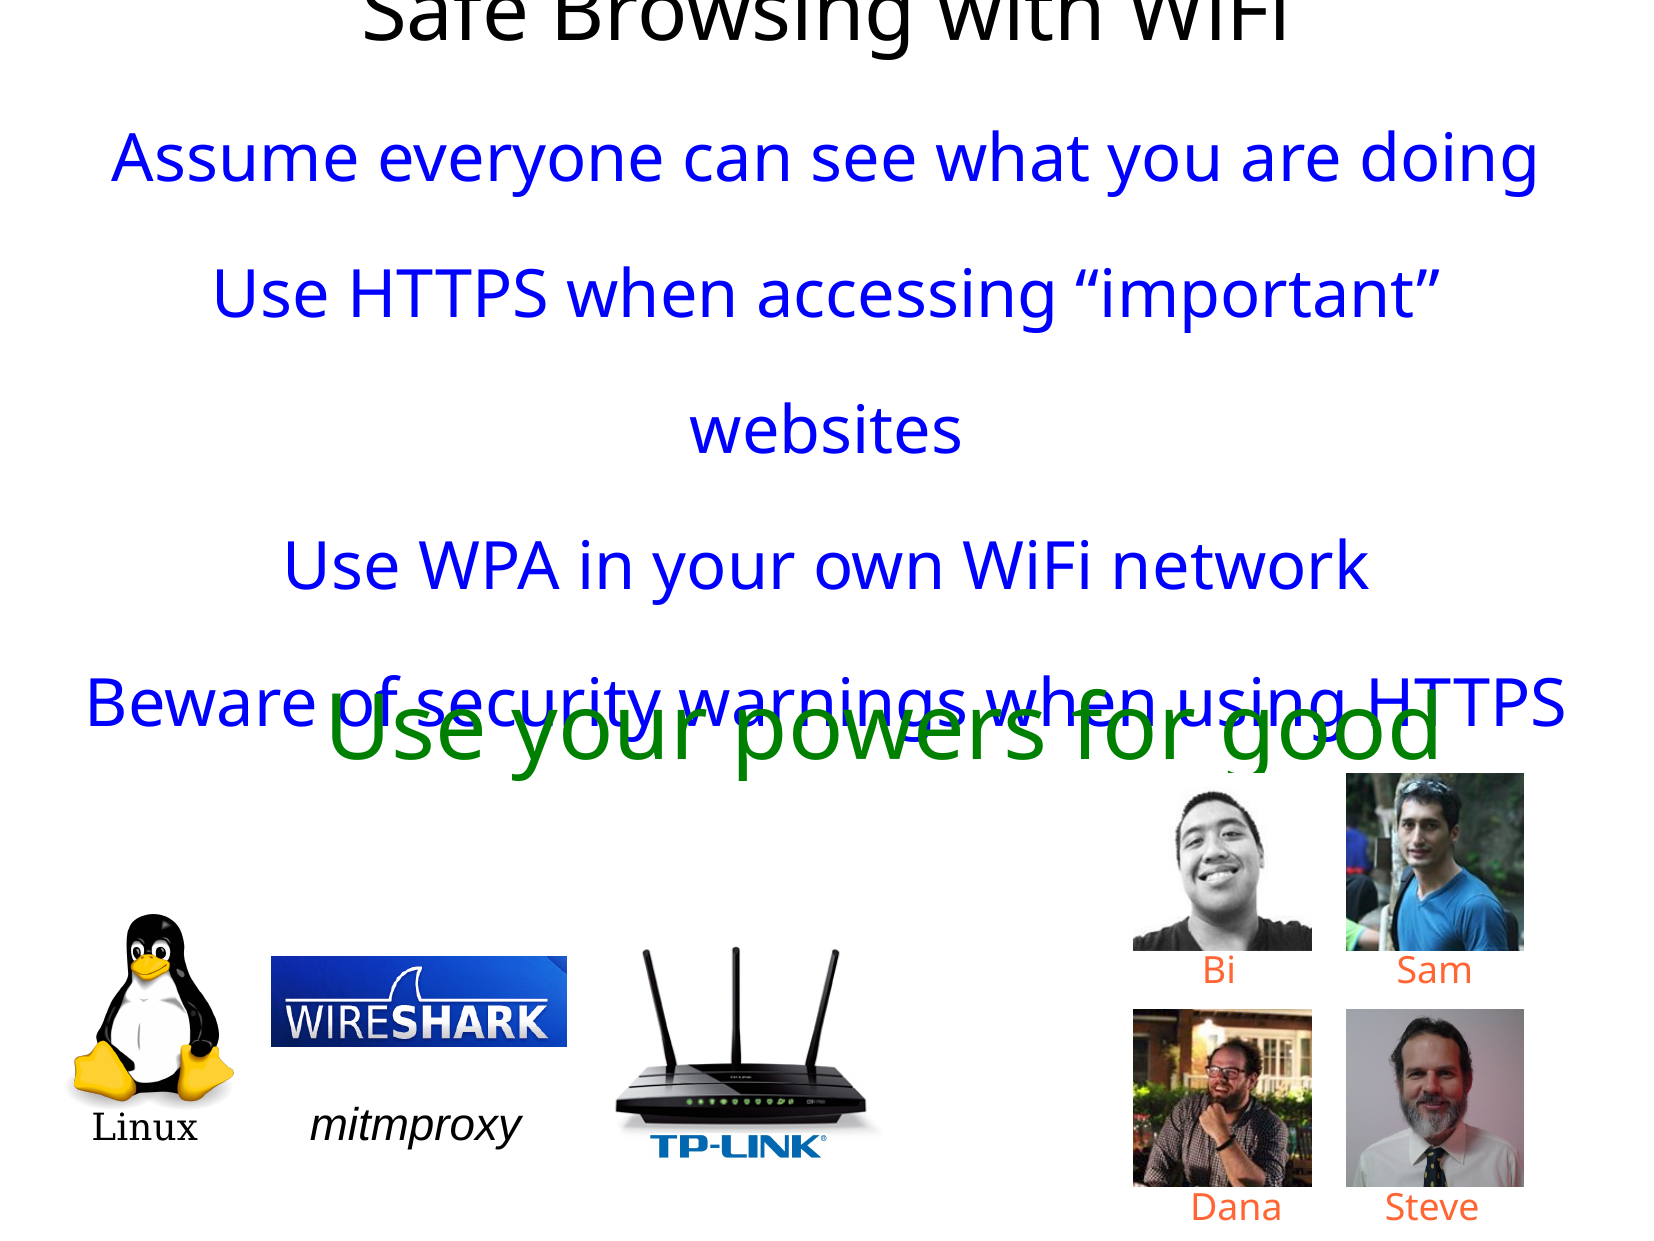

# Safe Browsing with WiFi
Assume everyone can see what you are doing
Use HTTPS when accessing “important” websites
Use WPA in your own WiFi network
Beware of security warnings when using HTTPS
Use your powers for good
Bi
Sam
Dana
Steve
mitmproxy
Linux